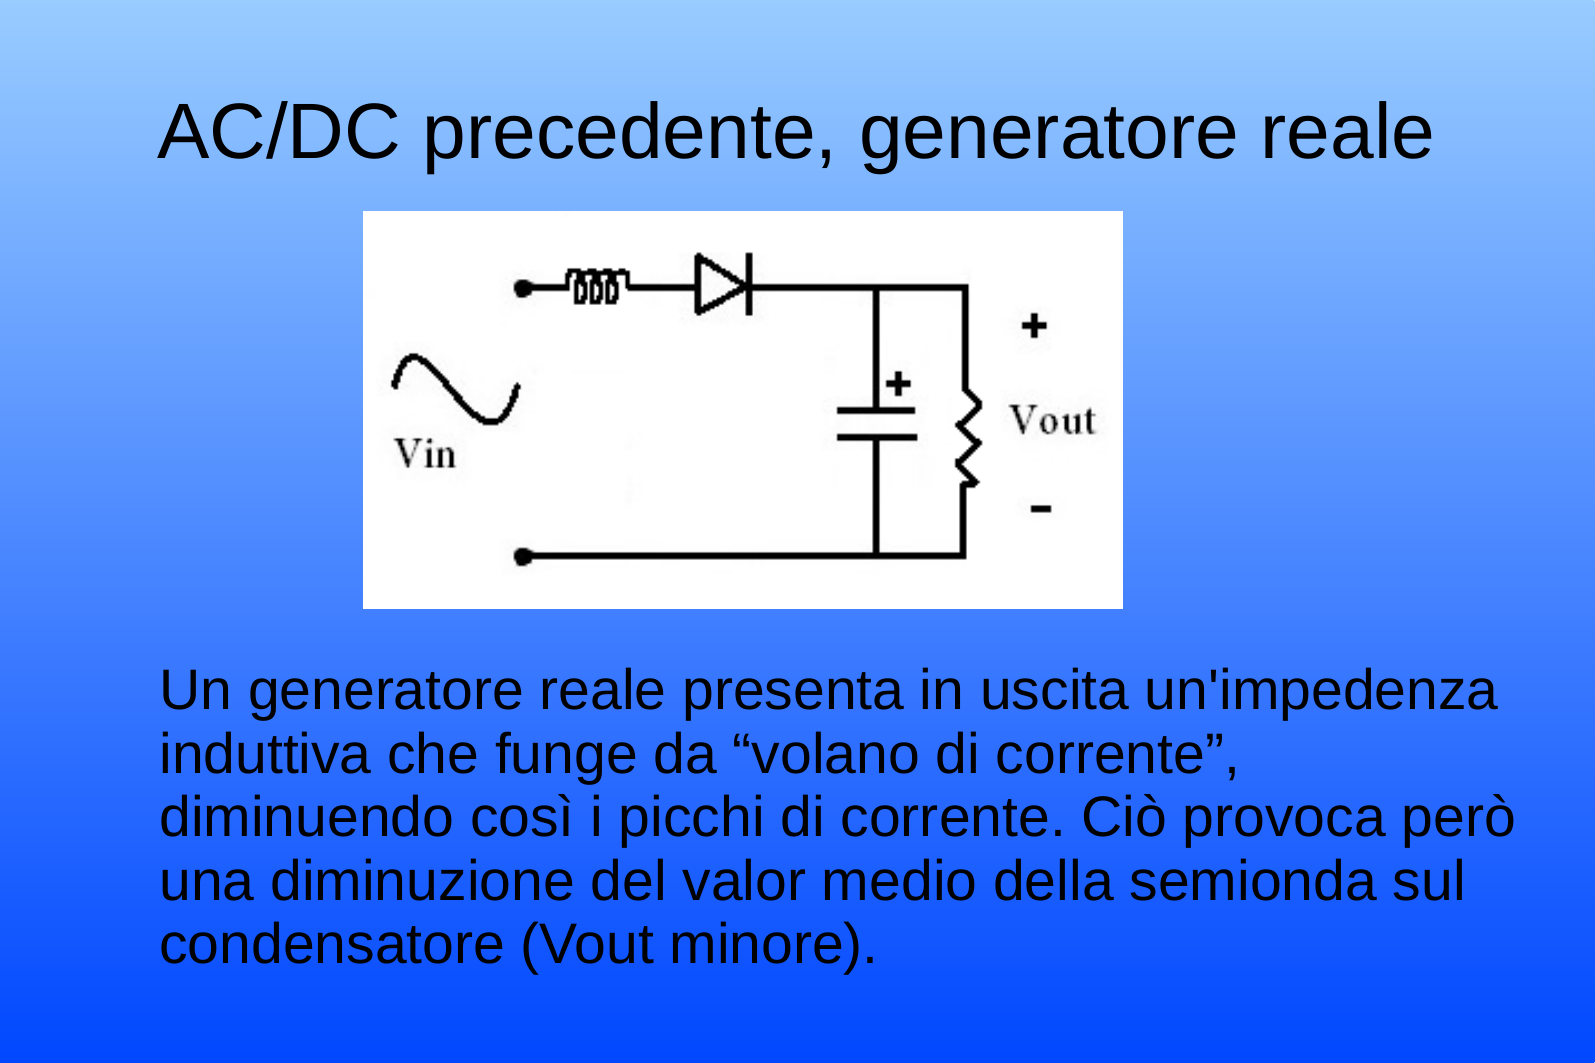

# AC/DC precedente, generatore reale
Un generatore reale presenta in uscita un'impedenza induttiva che funge da “volano di corrente”, diminuendo così i picchi di corrente. Ciò provoca però una diminuzione del valor medio della semionda sul condensatore (Vout minore).